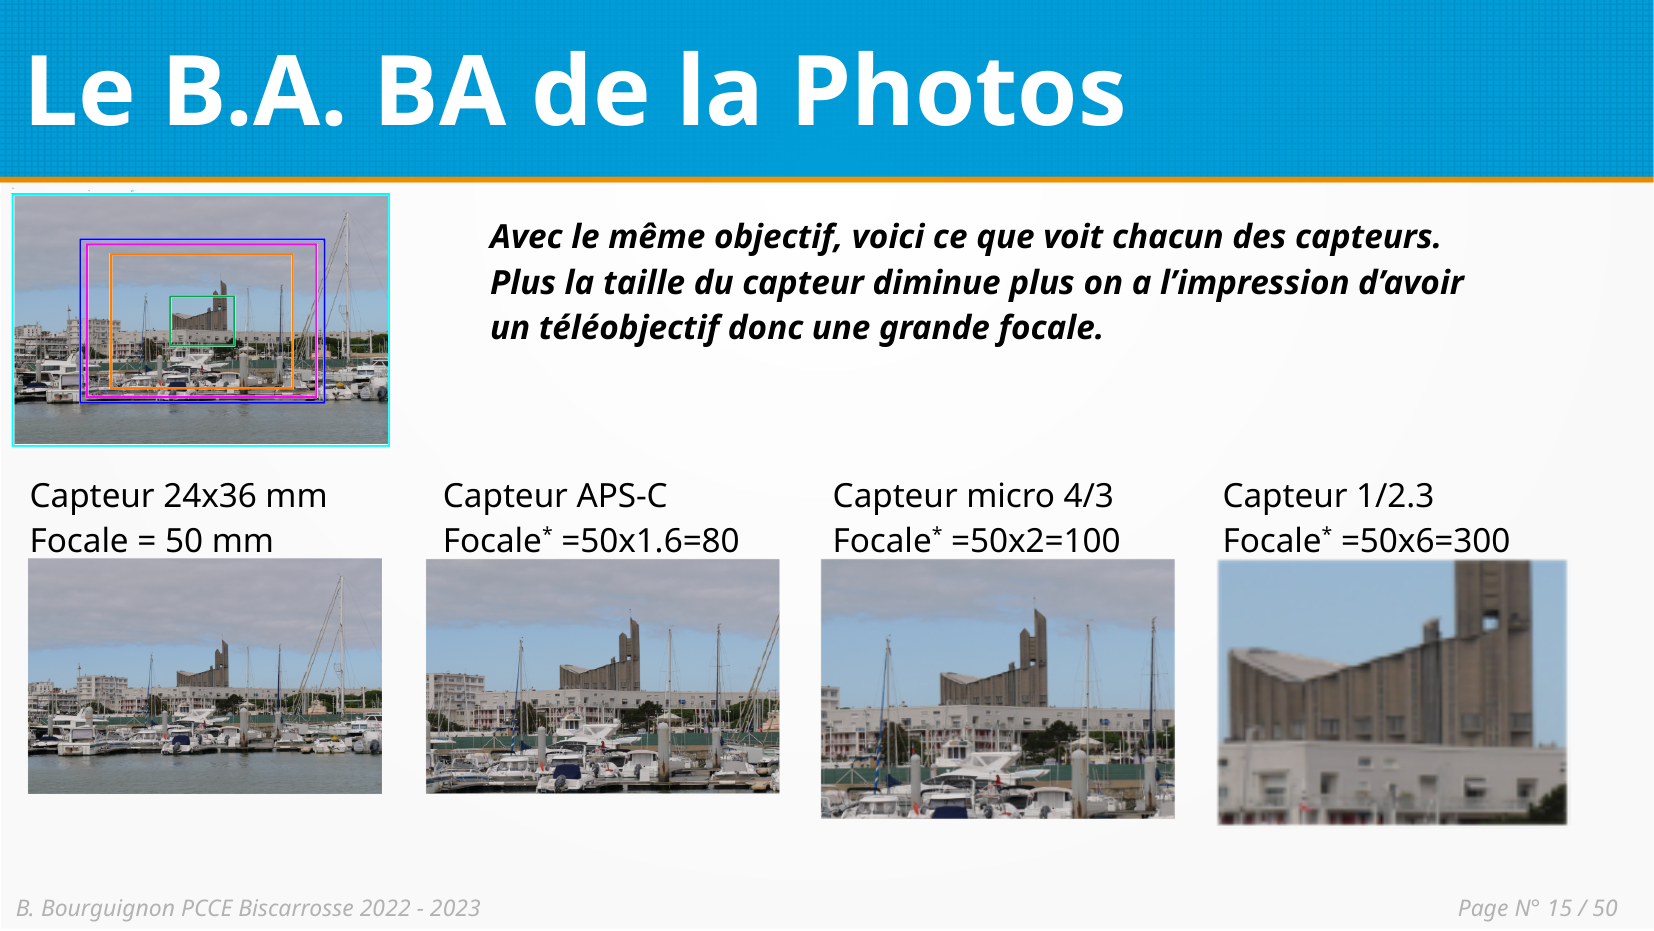

# Le B.A. BA de la Photos
Avec le même objectif, voici ce que voit chacun des capteurs.
Plus la taille du capteur diminue plus on a l’impression d’avoir
un téléobjectif donc une grande focale.
Capteur 24x36 mm
Focale = 50 mm
Capteur APS-C
Focale* =50x1.6=80 mm
Capteur micro 4/3
Focale* =50x2=100 mm
Capteur 1/2.3
Focale* =50x6=300 mm